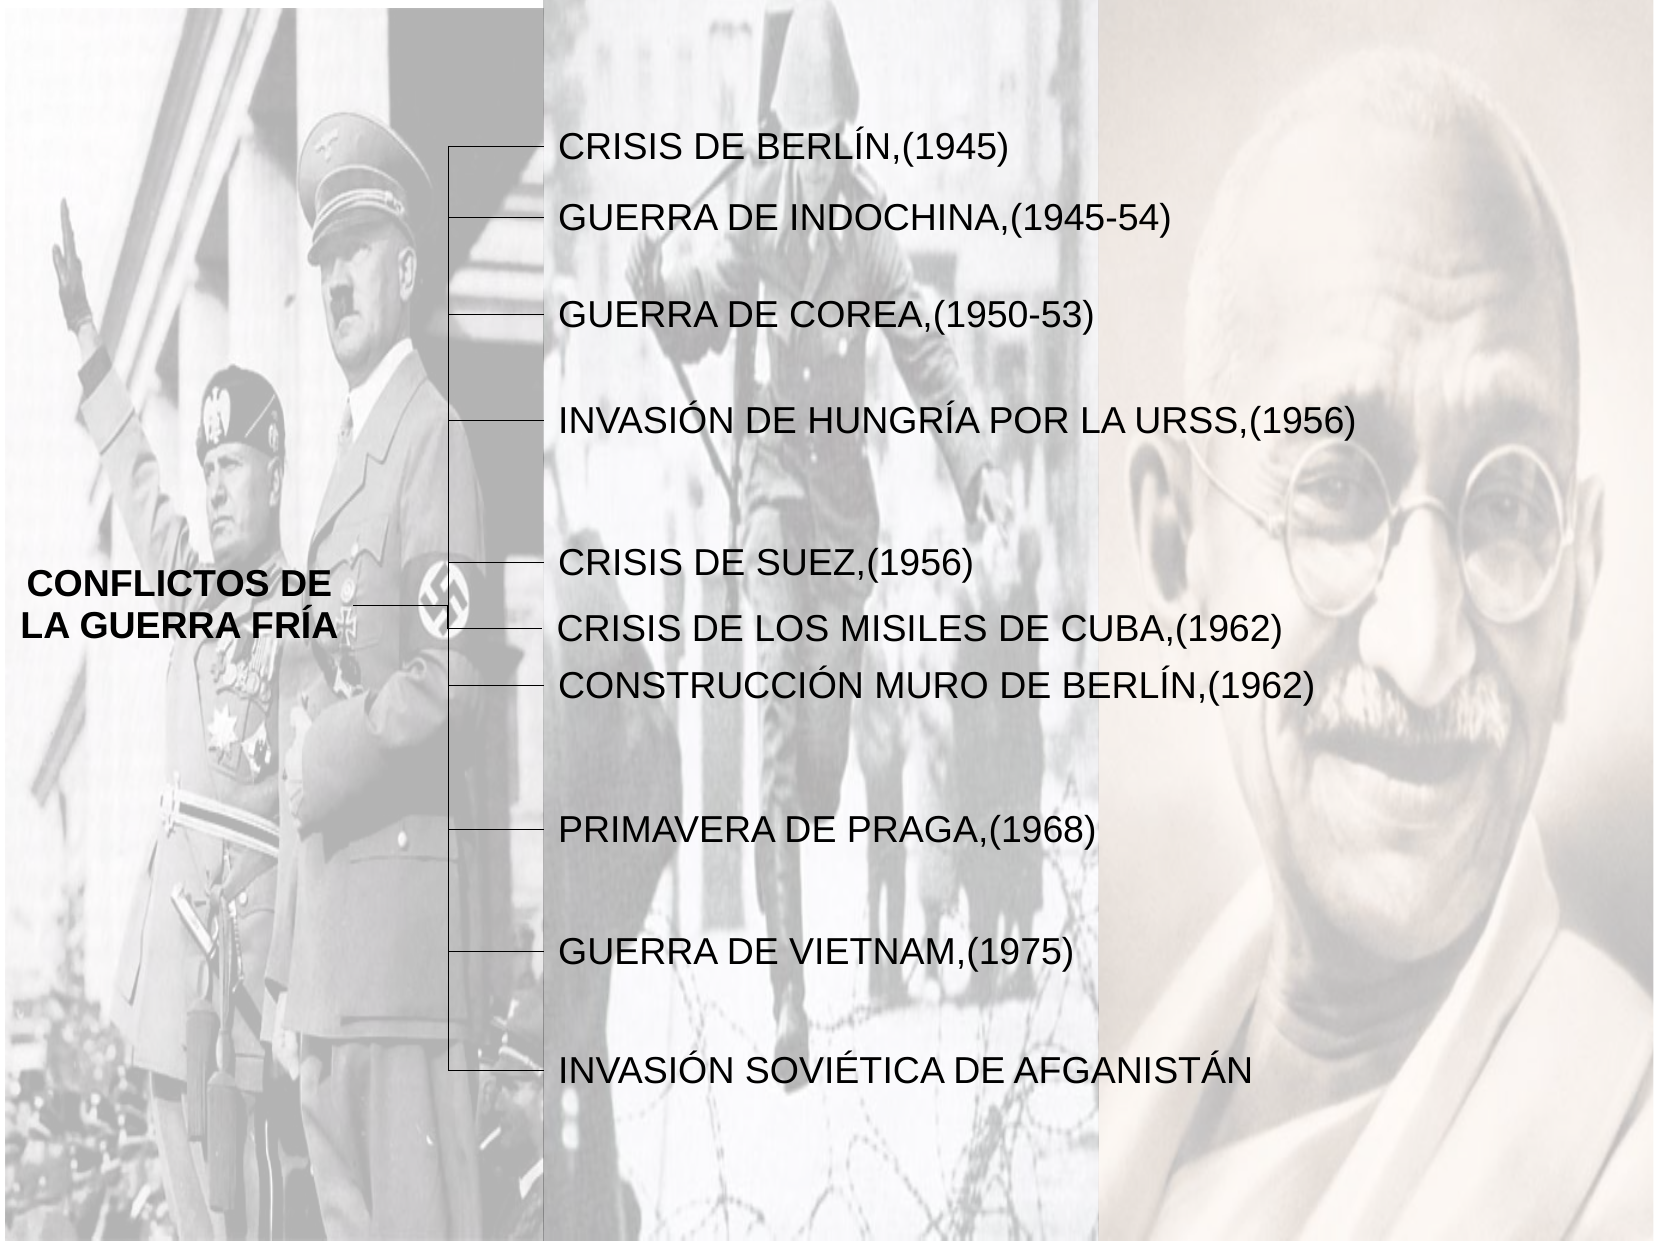

CRISIS DE BERLÍN,(1945)
GUERRA DE INDOCHINA,(1945-54)
GUERRA DE COREA,(1950-53)
INVASIÓN DE HUNGRÍA POR LA URSS,(1956)
CRISIS DE SUEZ,(1956)
CONFLICTOS DE
LA GUERRA FRÍA
CRISIS DE LOS MISILES DE CUBA,(1962)
CONSTRUCCIÓN MURO DE BERLÍN,(1962)
PRIMAVERA DE PRAGA,(1968)
GUERRA DE VIETNAM,(1975)
INVASIÓN SOVIÉTICA DE AFGANISTÁN